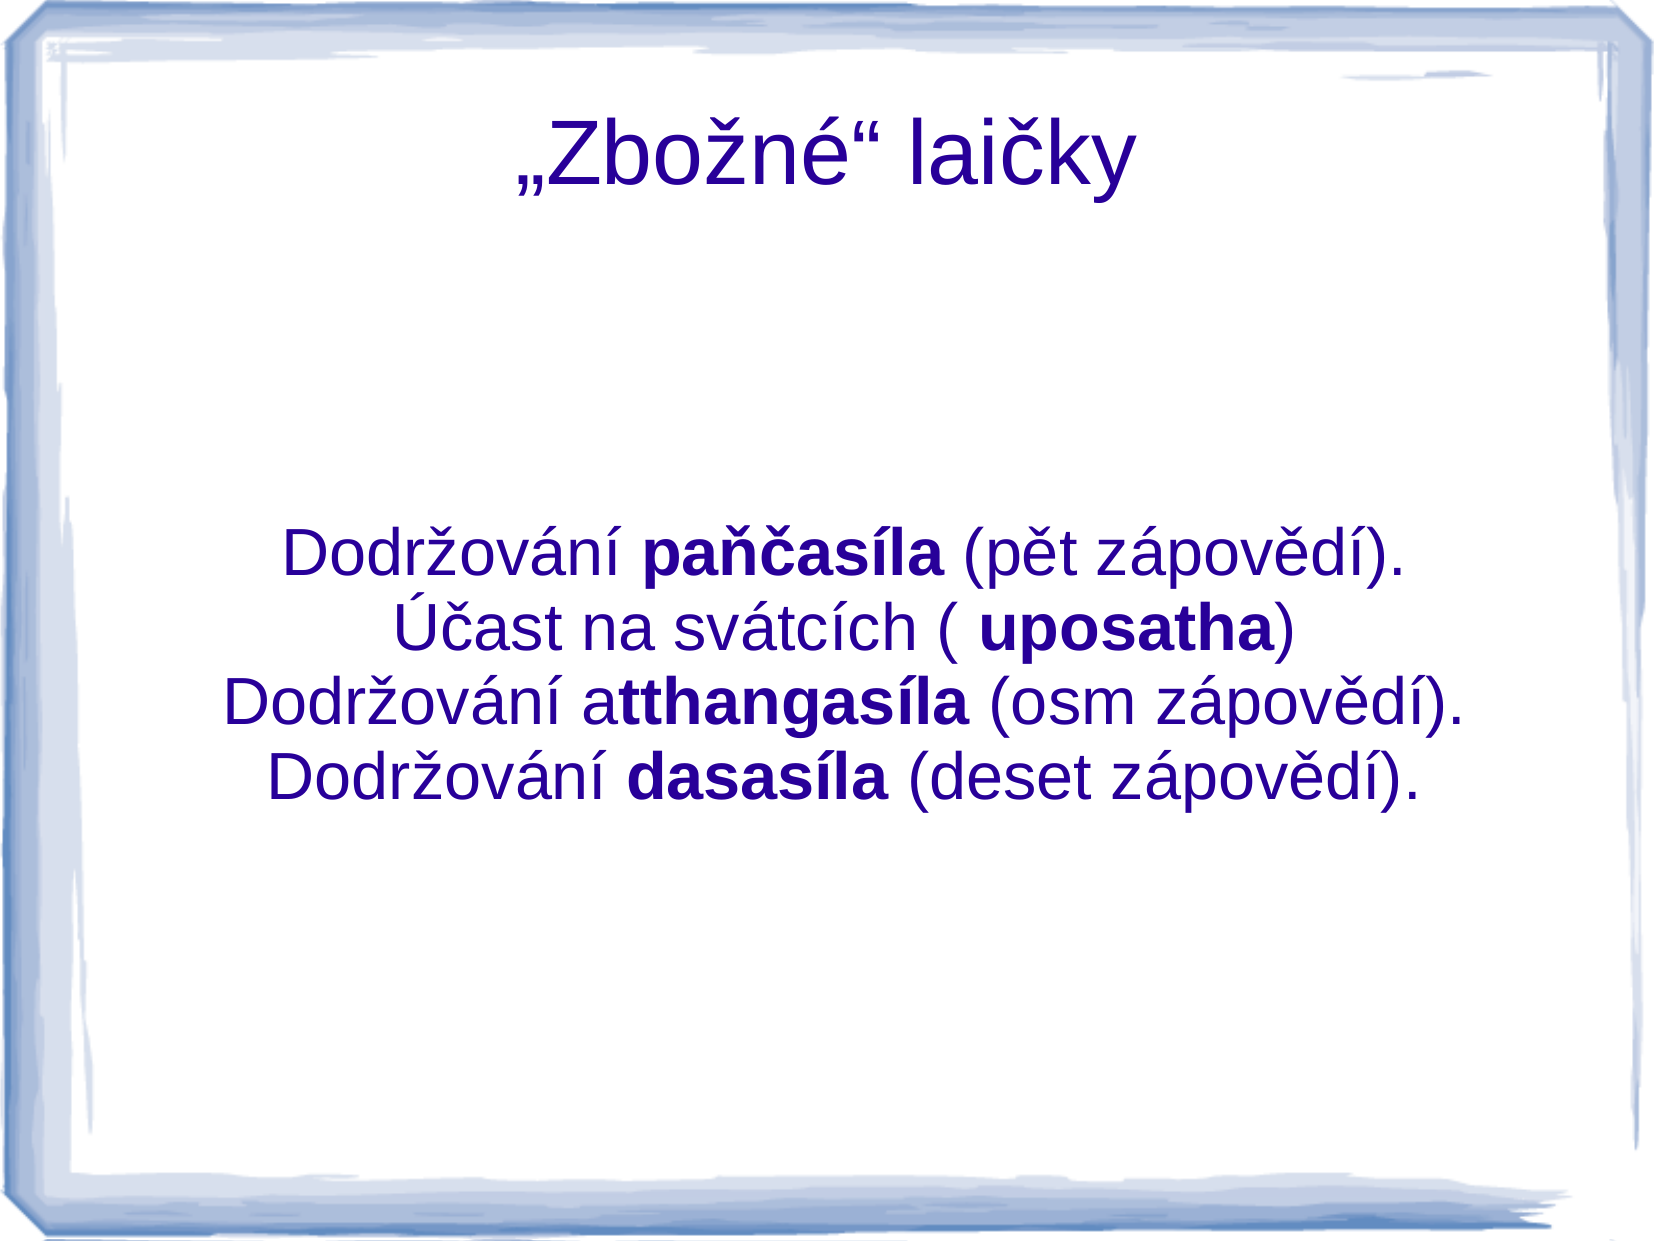

# „Zbožné“ laičky
Dodržování paňčasíla (pět zápovědí).
Účast na svátcích ( uposatha)
Dodržování atthangasíla (osm zápovědí).
Dodržování dasasíla (deset zápovědí).